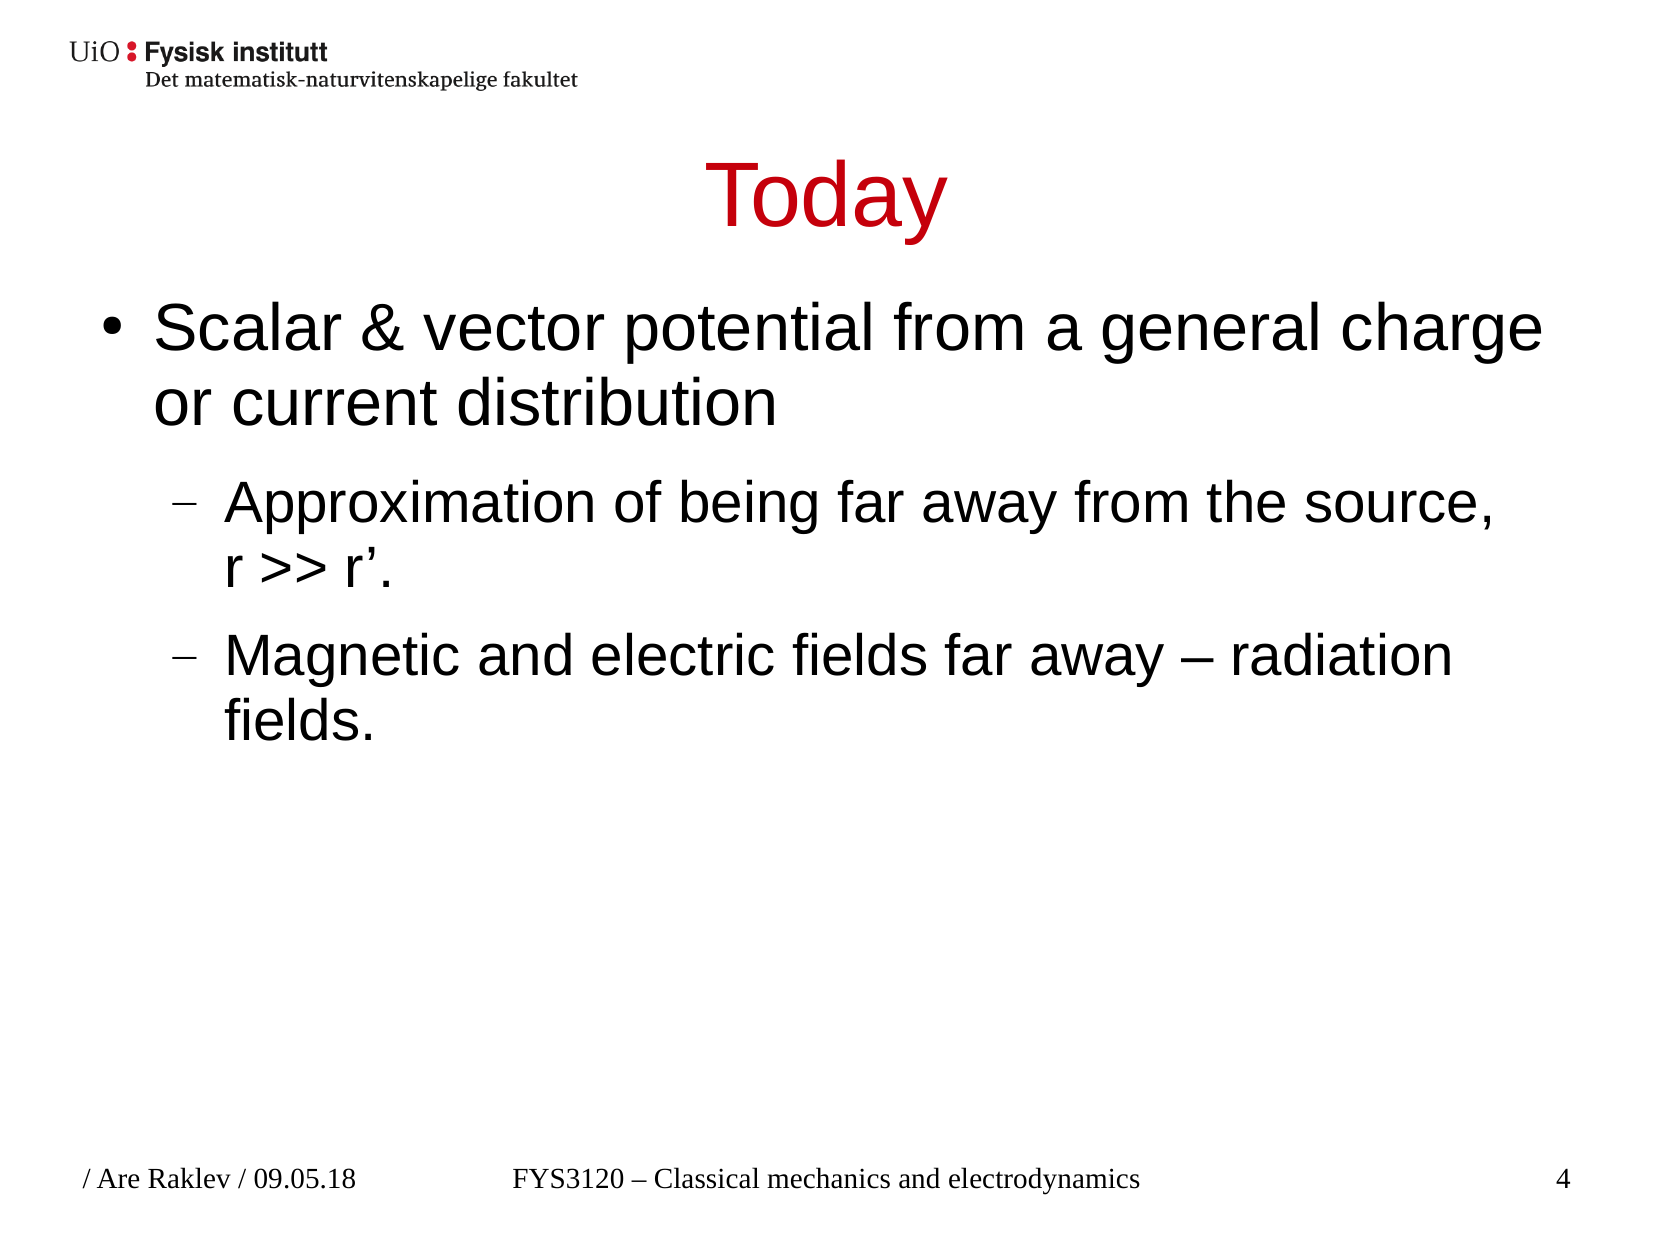

# Today
Scalar & vector potential from a general charge or current distribution
Approximation of being far away from the source,
r >> r’.
Magnetic and electric fields far away – radiation fields.
/ Are Raklev / 09.05.18
FYS3120 – Classical mechanics and electrodynamics
4